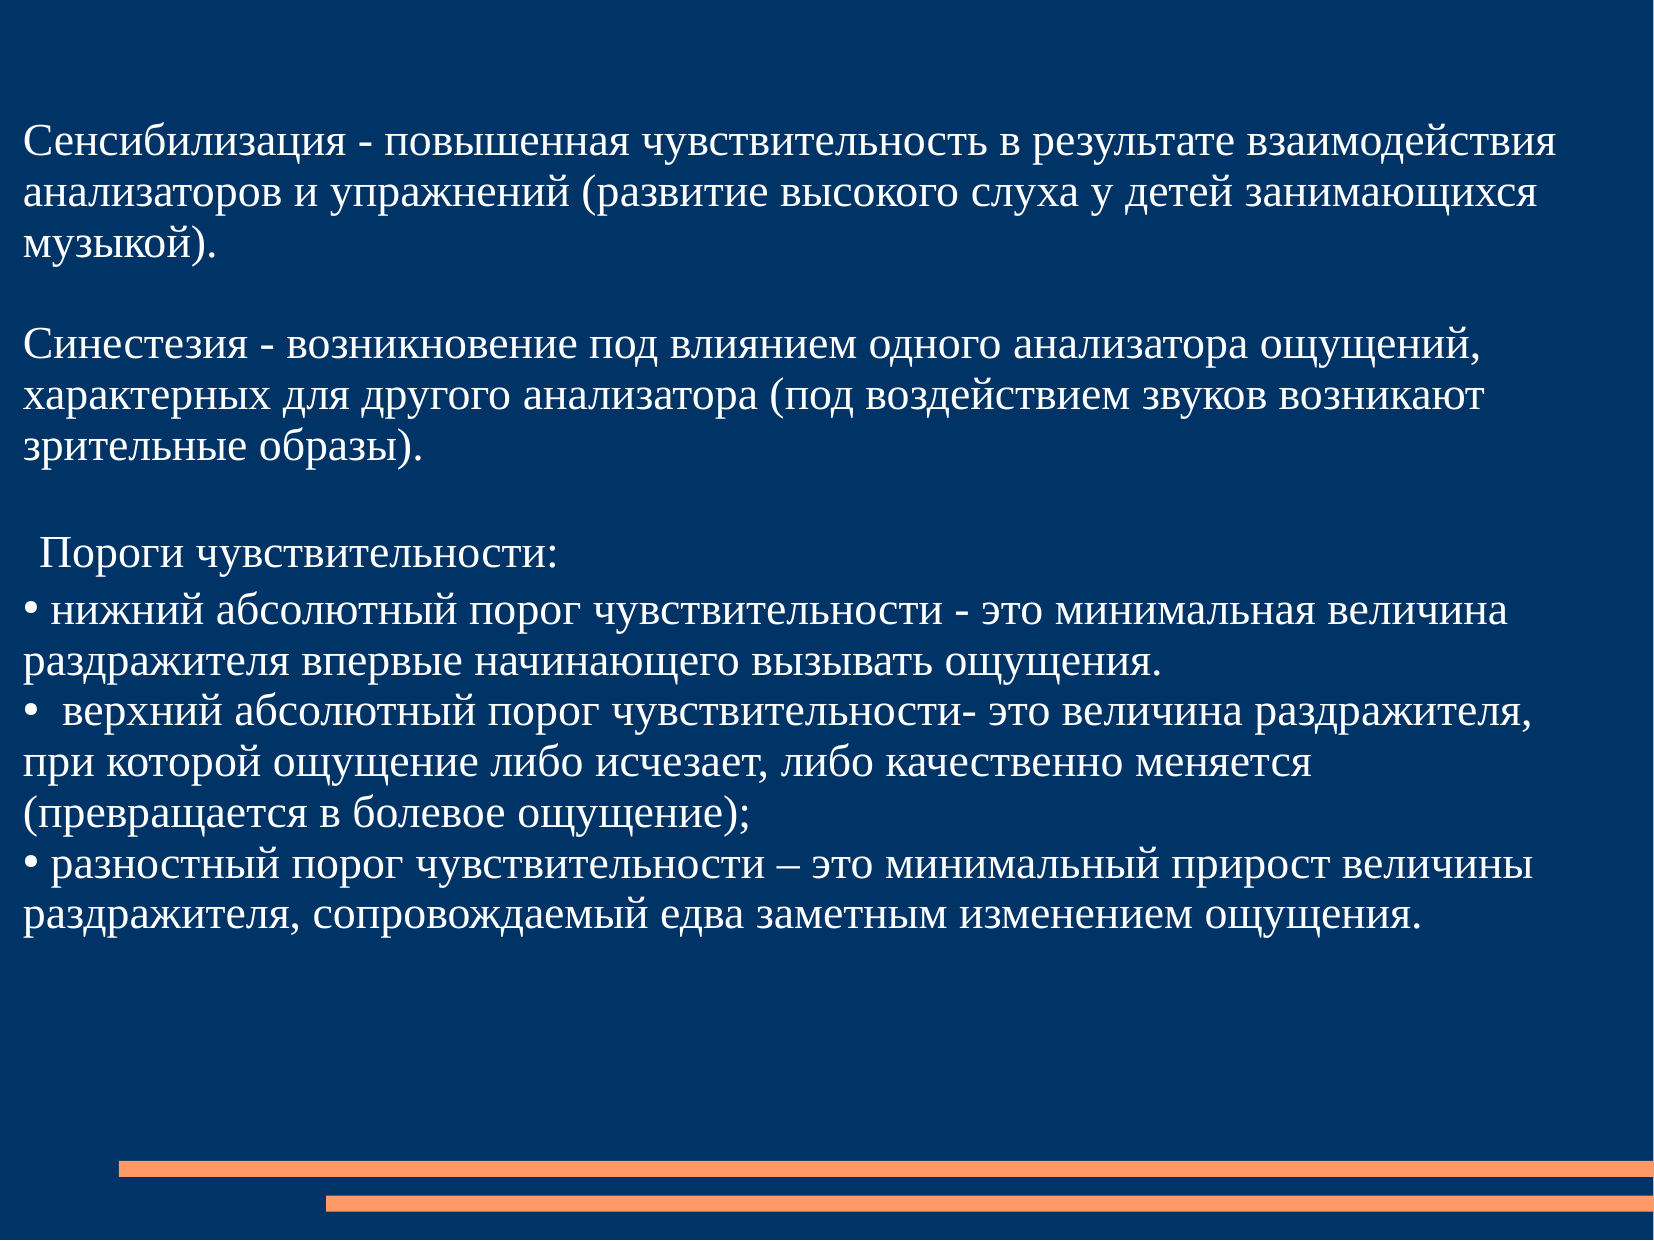

Сенсибилизация - повышенная чувствительность в результате взаимодействия анализаторов и упражнений (развитие высокого слуха у детей занимающихся музыкой).
Синестезия - возникновение под влиянием одного анализатора ощущений, характерных для другого анализатора (под воздействием звуков возникают зрительные образы).
Пороги чувствительности:
 нижний абсолютный порог чувствительности - это минимальная величина раздражителя впервые начинающего вызывать ощущения.
 верхний абсолютный порог чувствительности- это величина раздражителя, при которой ощущение либо исчезает, либо качественно меняется (превращается в болевое ощущение);
 разностный порог чувствительности – это минимальный прирост величины раздражителя, сопровождаемый едва заметным изменением ощущения.